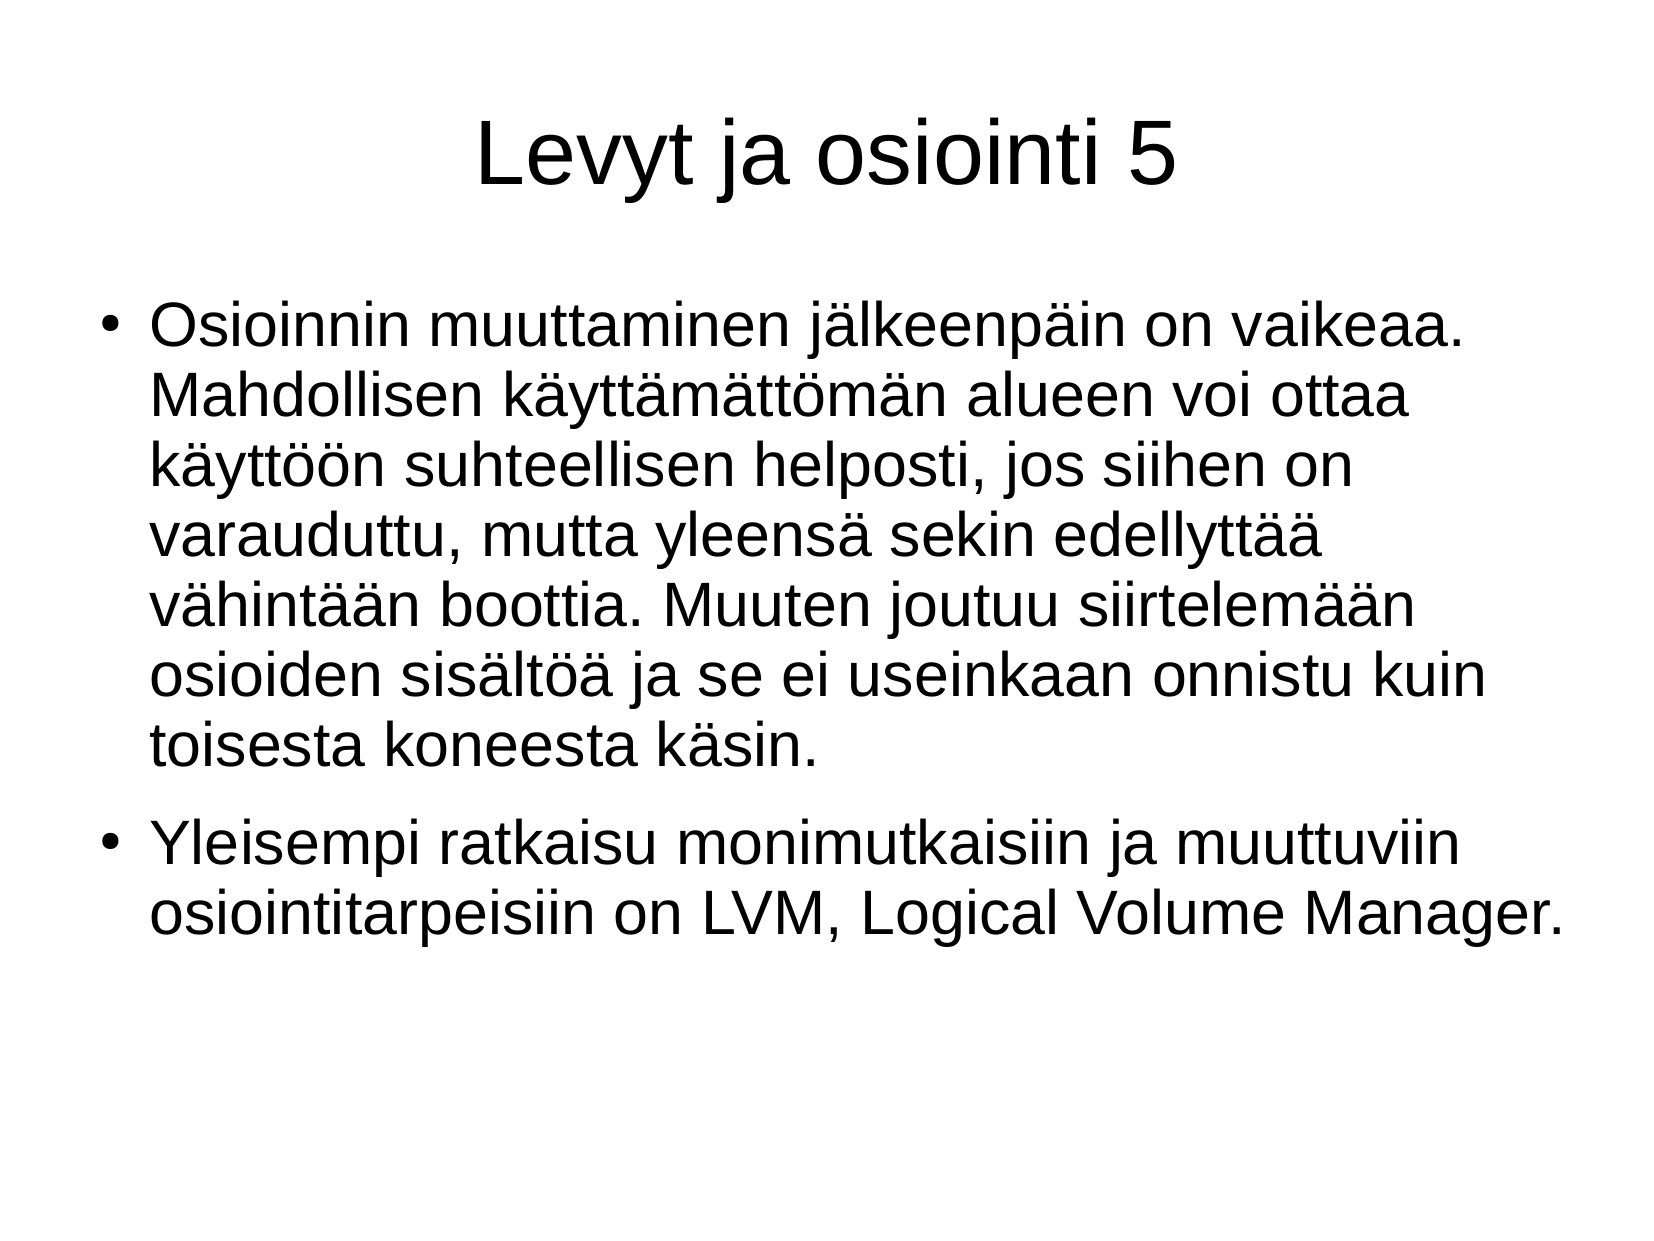

# Levyt ja osiointi 5
Osioinnin muuttaminen jälkeenpäin on vaikeaa. Mahdollisen käyttämättömän alueen voi ottaa käyttöön suhteellisen helposti, jos siihen on varauduttu, mutta yleensä sekin edellyttää vähintään boottia. Muuten joutuu siirtelemään osioiden sisältöä ja se ei useinkaan onnistu kuin toisesta koneesta käsin.
Yleisempi ratkaisu monimutkaisiin ja muuttuviin osiointitarpeisiin on LVM, Logical Volume Manager.